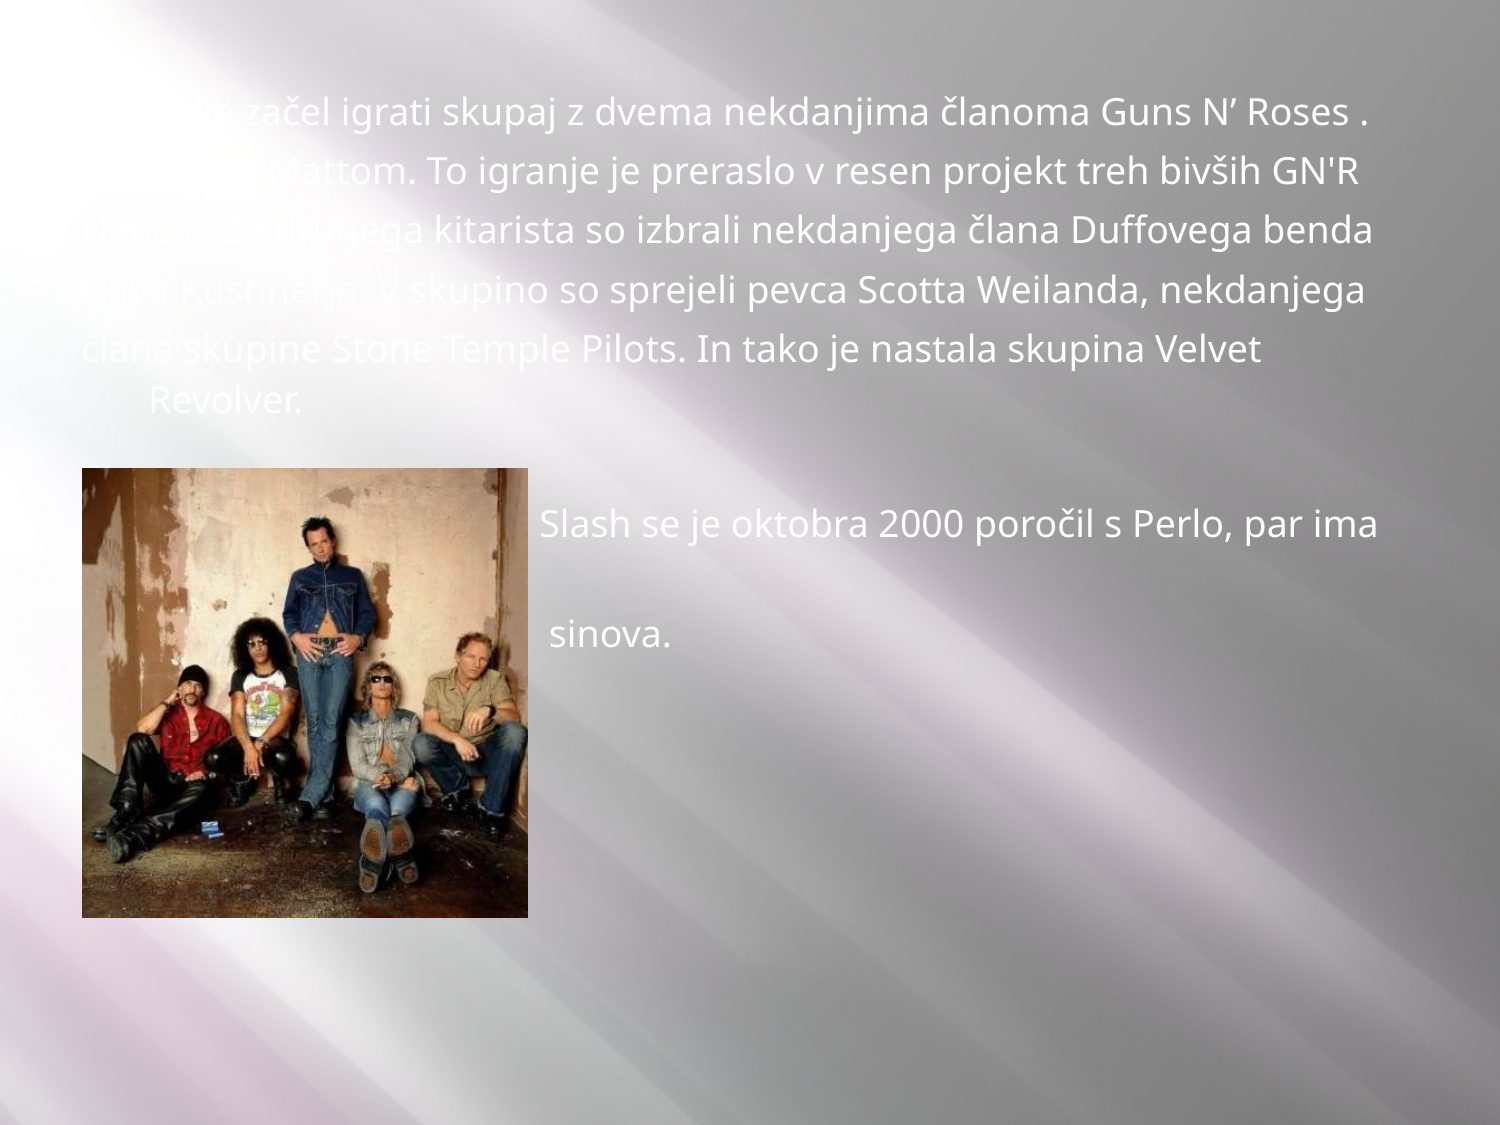

# Kmalu je začel igrati skupaj z dvema nekdanjima članoma Guns N’ Roses .
Duffom in Mattom. To igranje je preraslo v resen projekt treh bivših GN'R
članov. Za drugega kitarista so izbrali nekdanjega člana Duffovega benda
Dava Kushnerja. V skupino so sprejeli pevca Scotta Weilanda, nekdanjega
člana skupine Stone Temple Pilots. In tako je nastala skupina Velvet Revolver.
 Slash se je oktobra 2000 poročil s Perlo, par ima dva
 sinova.